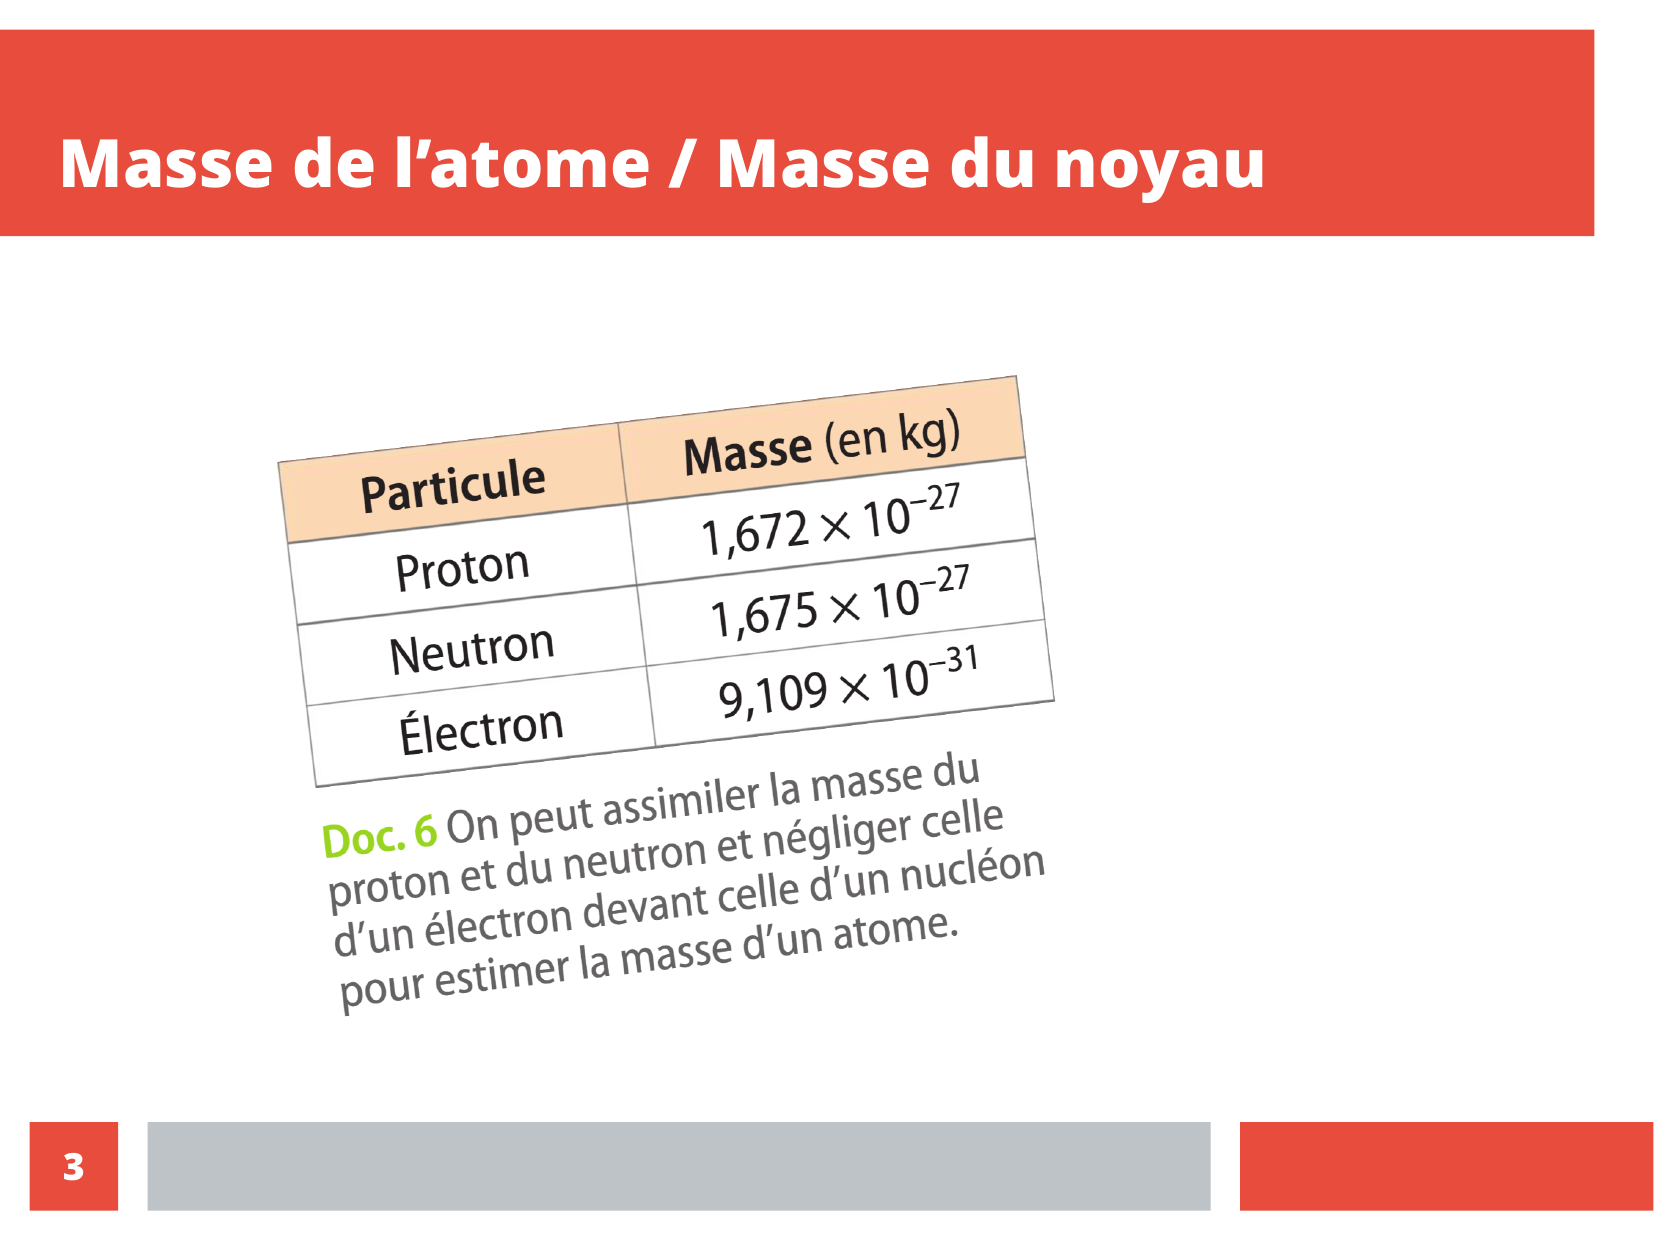

# Masse de l’atome / Masse du noyau
3